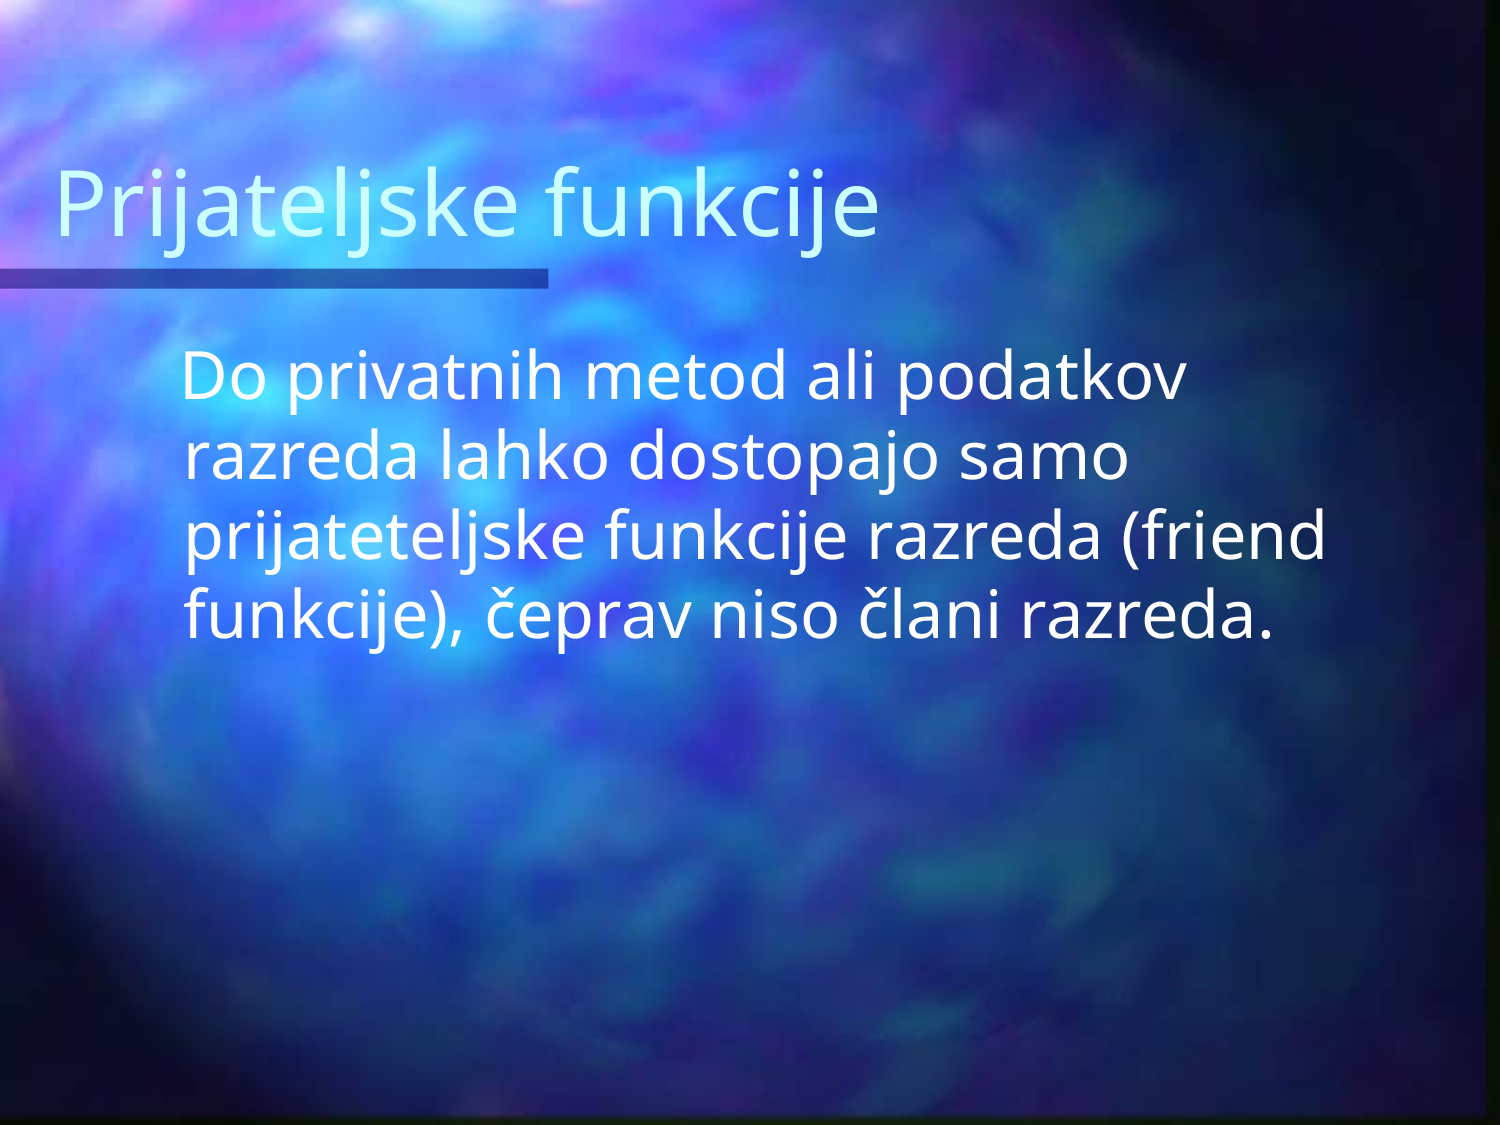

# Prijateljske funkcije
 Do privatnih metod ali podatkov razreda lahko dostopajo samo prijateteljske funkcije razreda (friend funkcije), čeprav niso člani razreda.